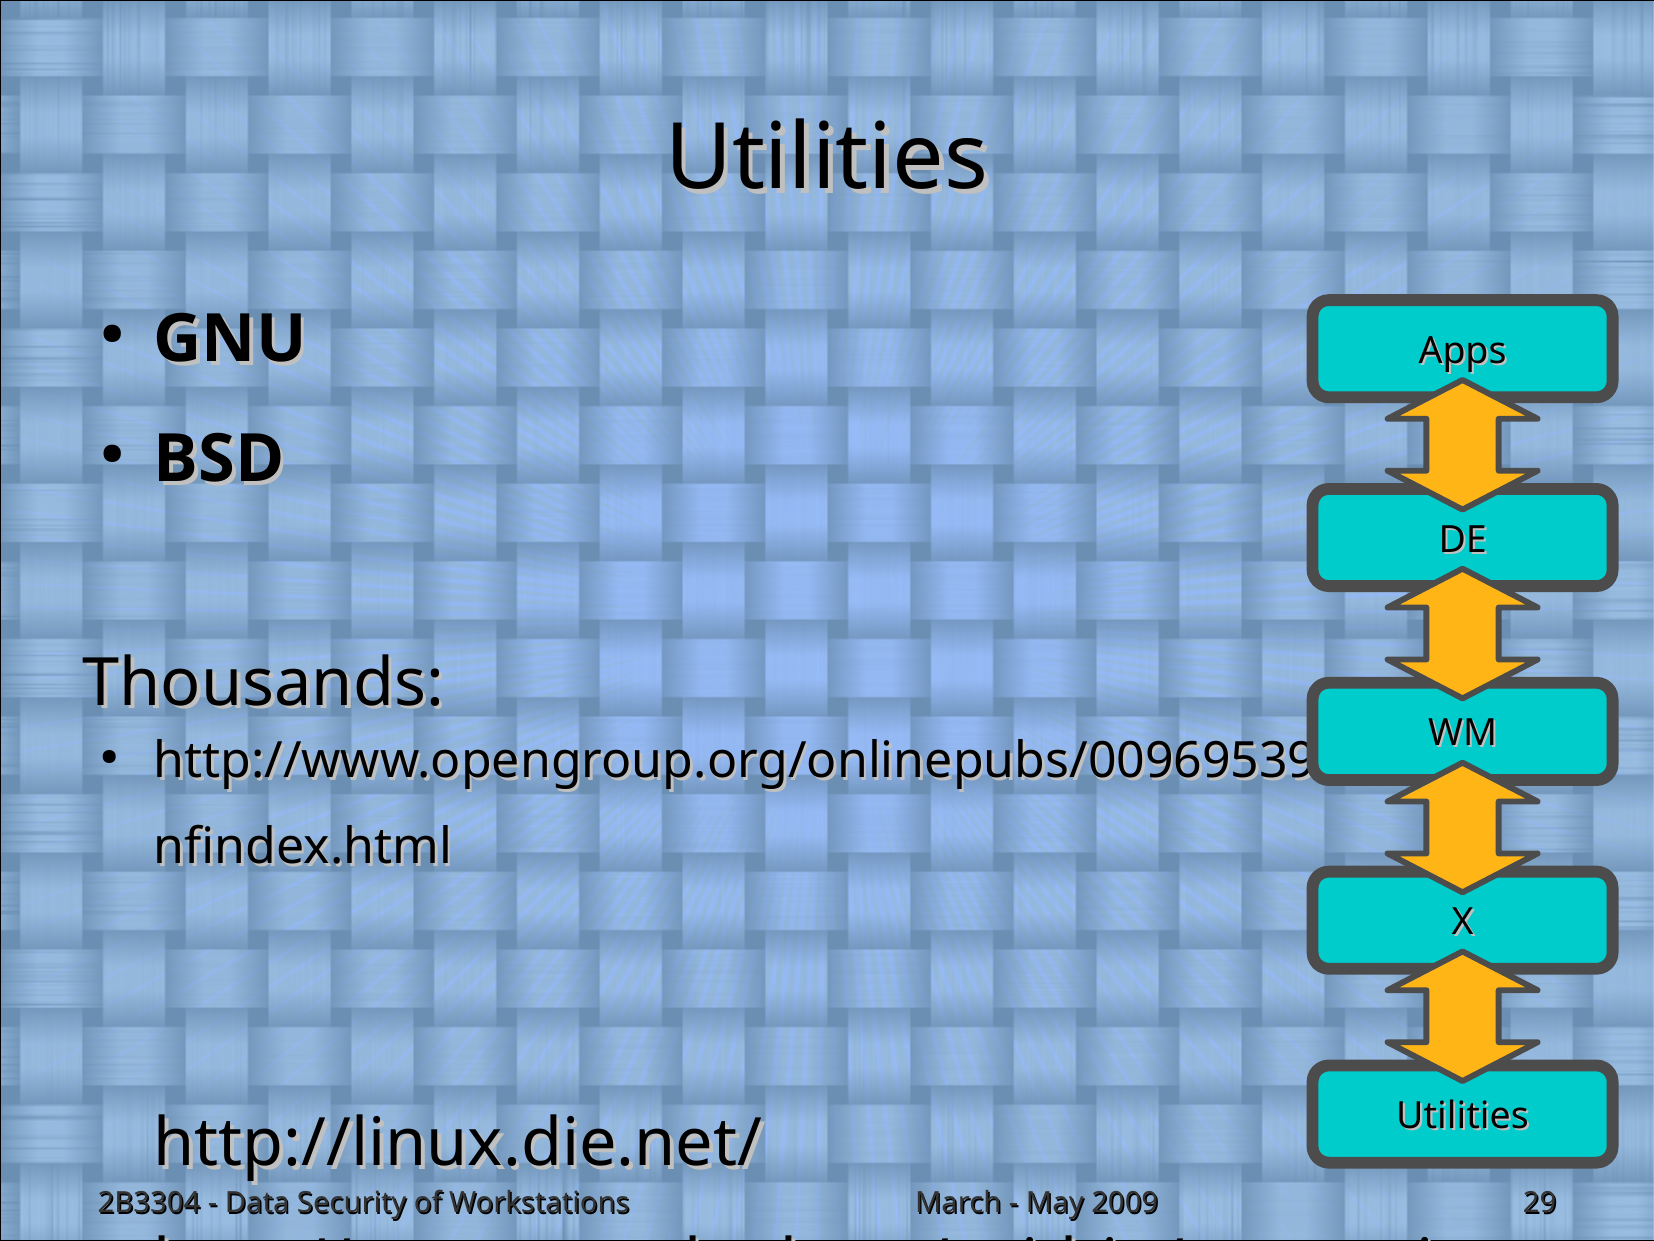

# Utilities
GNU
BSD
Thousands:
http://www.opengroup.org/onlinepubs/009695399/nfindex.html
http://linux.die.net/
http://www.openbsd.org/cgi-bin/man.cgi
Apps
DE
WM
X
Utilities